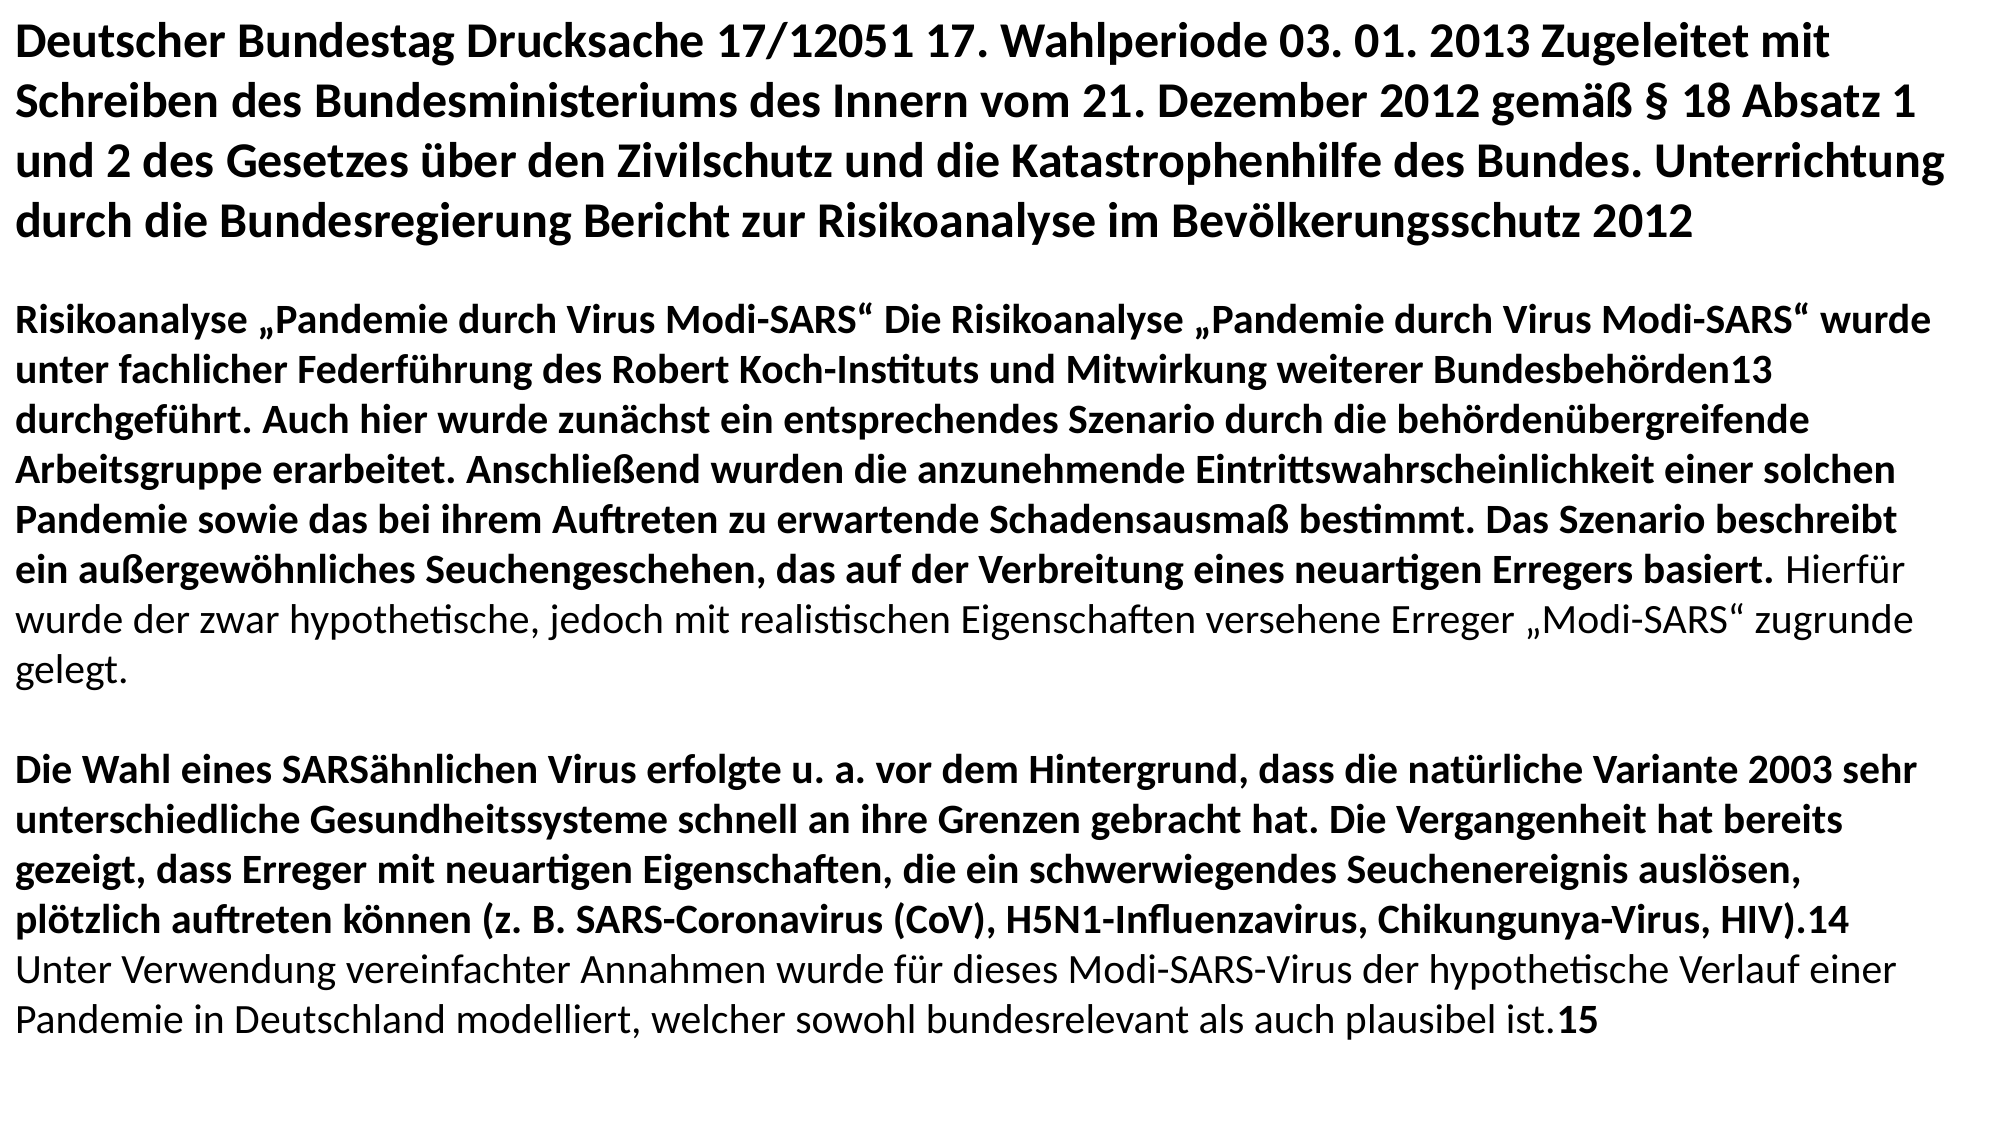

Deutscher Bundestag Drucksache 17/12051 17. Wahlperiode 03. 01. 2013 Zugeleitet mit Schreiben des Bundesministeriums des Innern vom 21. Dezember 2012 gemäß § 18 Absatz 1 und 2 des Gesetzes über den Zivilschutz und die Katastrophenhilfe des Bundes. Unterrichtung durch die Bundesregierung Bericht zur Risikoanalyse im Bevölkerungsschutz 2012
Risikoanalyse „Pandemie durch Virus Modi-SARS“ Die Risikoanalyse „Pandemie durch Virus Modi-SARS“ wurde unter fachlicher Federführung des Robert Koch-Instituts und Mitwirkung weiterer Bundesbehörden13 durchgeführt. Auch hier wurde zunächst ein entsprechendes Szenario durch die behördenübergreifende Arbeitsgruppe erarbeitet. Anschließend wurden die anzunehmende Eintrittswahrscheinlichkeit einer solchen Pandemie sowie das bei ihrem Auftreten zu erwartende Schadensausmaß bestimmt. Das Szenario beschreibt ein außergewöhnliches Seuchengeschehen, das auf der Verbreitung eines neuartigen Erregers basiert. Hierfür wurde der zwar hypothetische, jedoch mit realistischen Eigenschaften versehene Erreger „Modi-SARS“ zugrunde gelegt.
Die Wahl eines SARSähnlichen Virus erfolgte u. a. vor dem Hintergrund, dass die natürliche Variante 2003 sehr unterschiedliche Gesundheitssysteme schnell an ihre Grenzen gebracht hat. Die Vergangenheit hat bereits gezeigt, dass Erreger mit neuartigen Eigenschaften, die ein schwerwiegendes Seuchenereignis auslösen, plötzlich auftreten können (z. B. SARS-Coronavirus (CoV), H5N1-Influenzavirus, Chikungunya-Virus, HIV).14 Unter Verwendung vereinfachter Annahmen wurde für dieses Modi-SARS-Virus der hypothetische Verlauf einer Pandemie in Deutschland modelliert, welcher sowohl bundesrelevant als auch plausibel ist.15